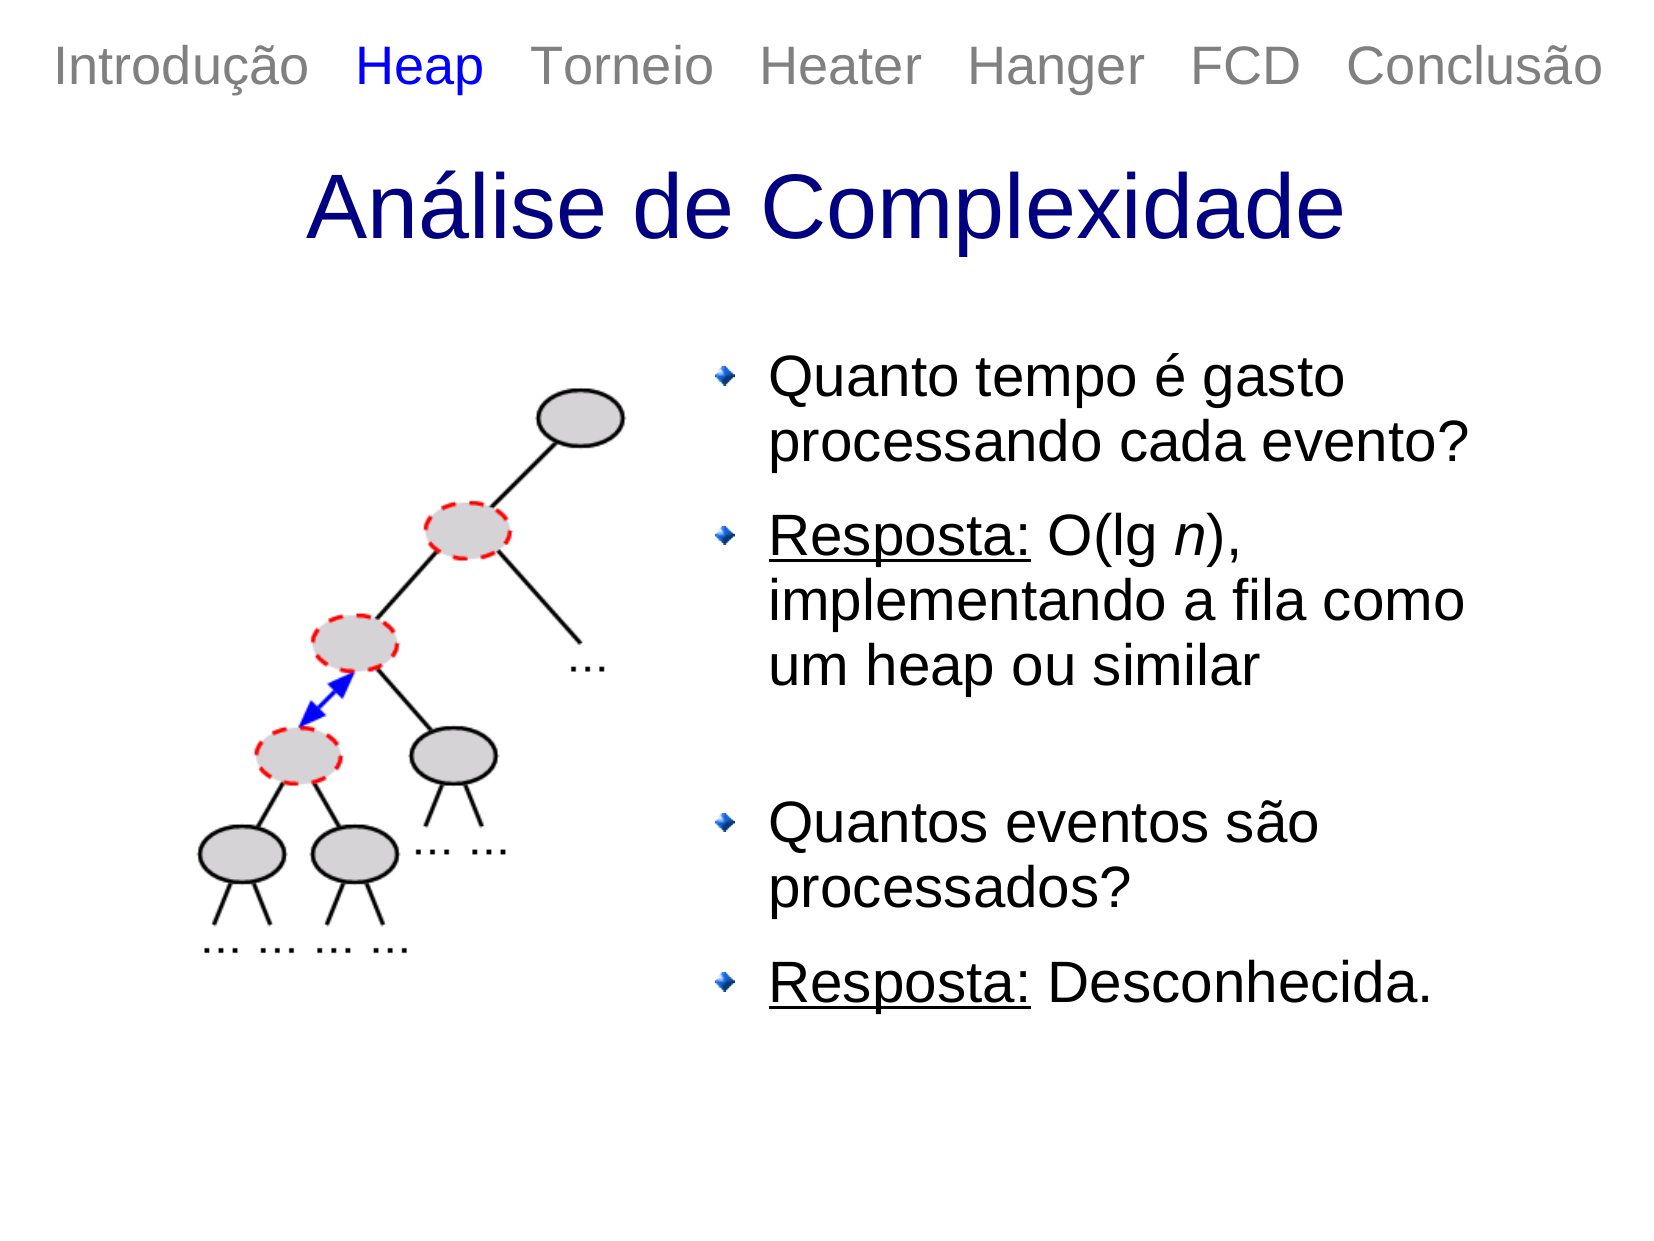

Introdução Heap Torneio Heater Hanger FCD Conclusão
# Análise de Complexidade
Quanto tempo é gasto processando cada evento?
Resposta: O(lg n),
implementando a fila como um heap ou similar
Quantos eventos são processados?
Resposta: Desconhecida.